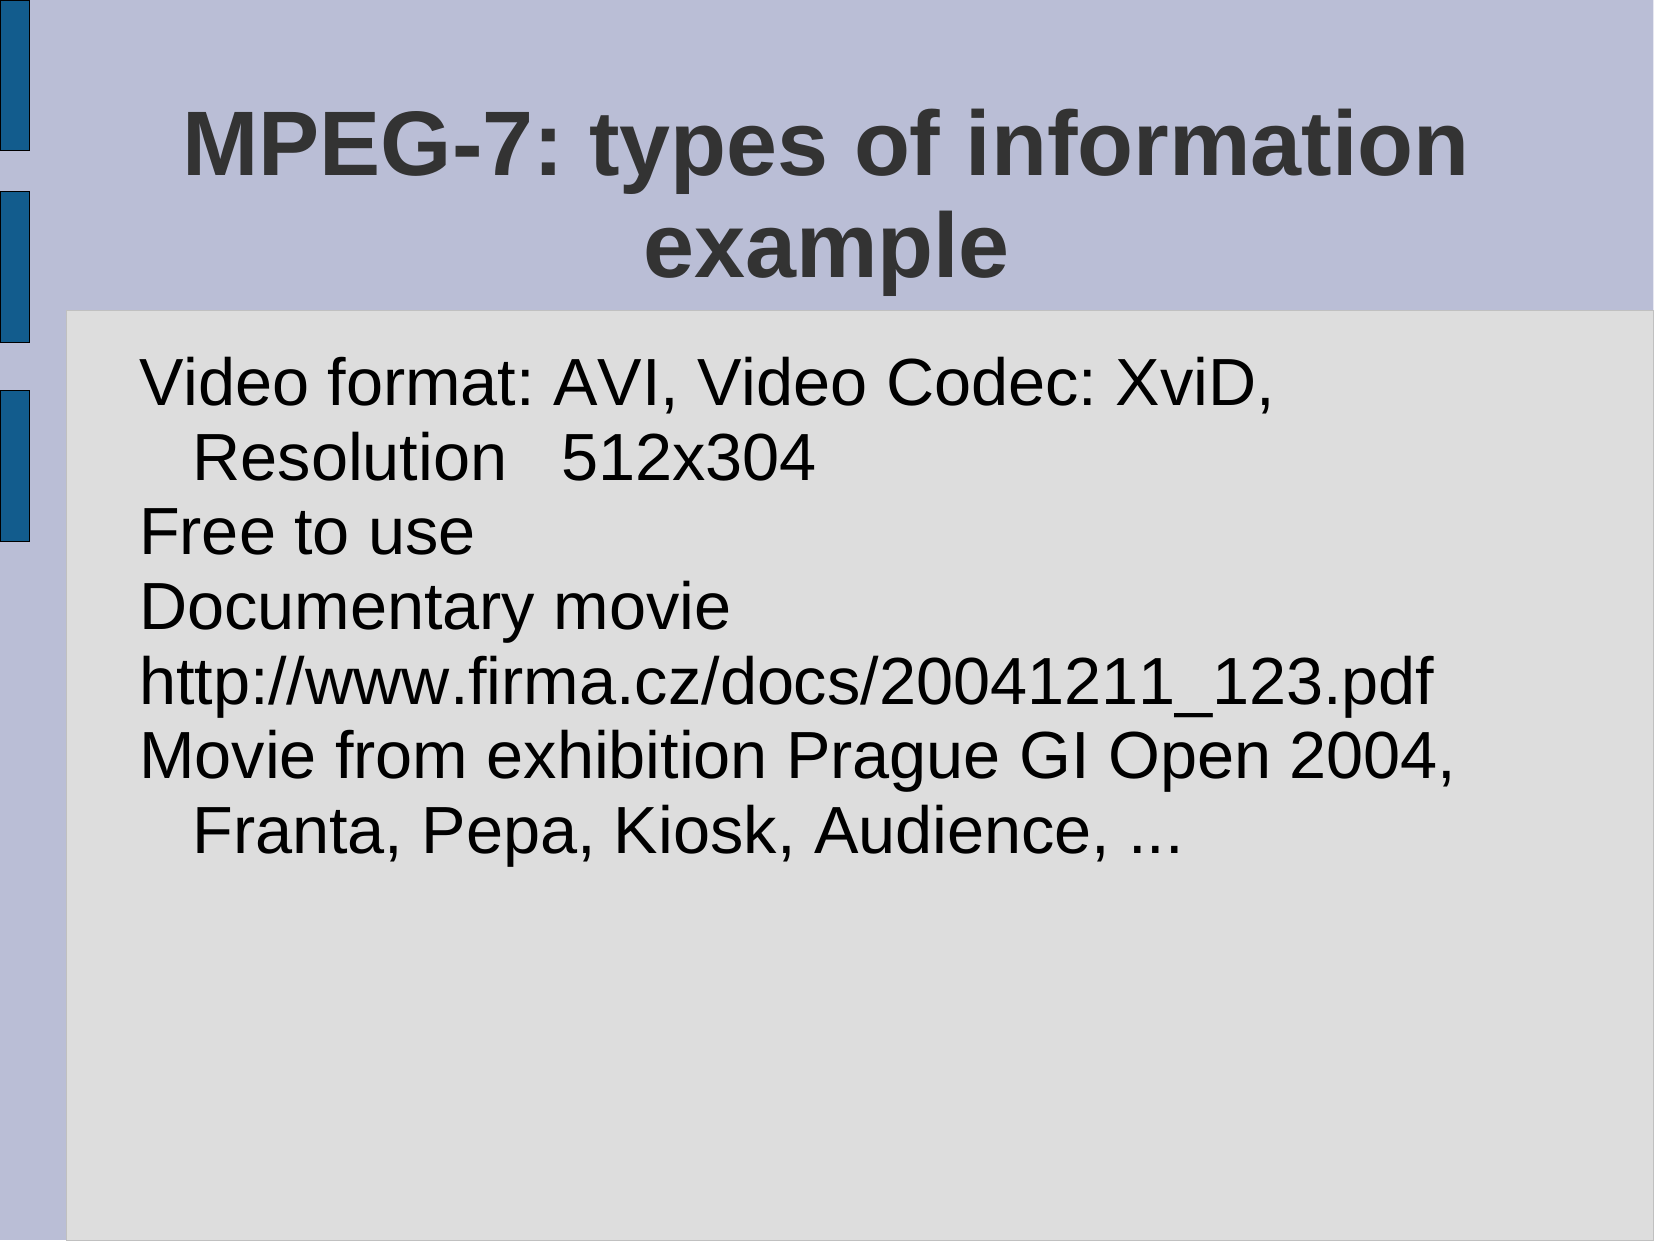

# MPEG-7: types of information example
Video format: AVI, Video Codec: XviD, Resolution	512x304
Free to use
Documentary movie
http://www.firma.cz/docs/20041211_123.pdf
Movie from exhibition Prague GI Open 2004, Franta, Pepa, Kiosk, Audience, ...